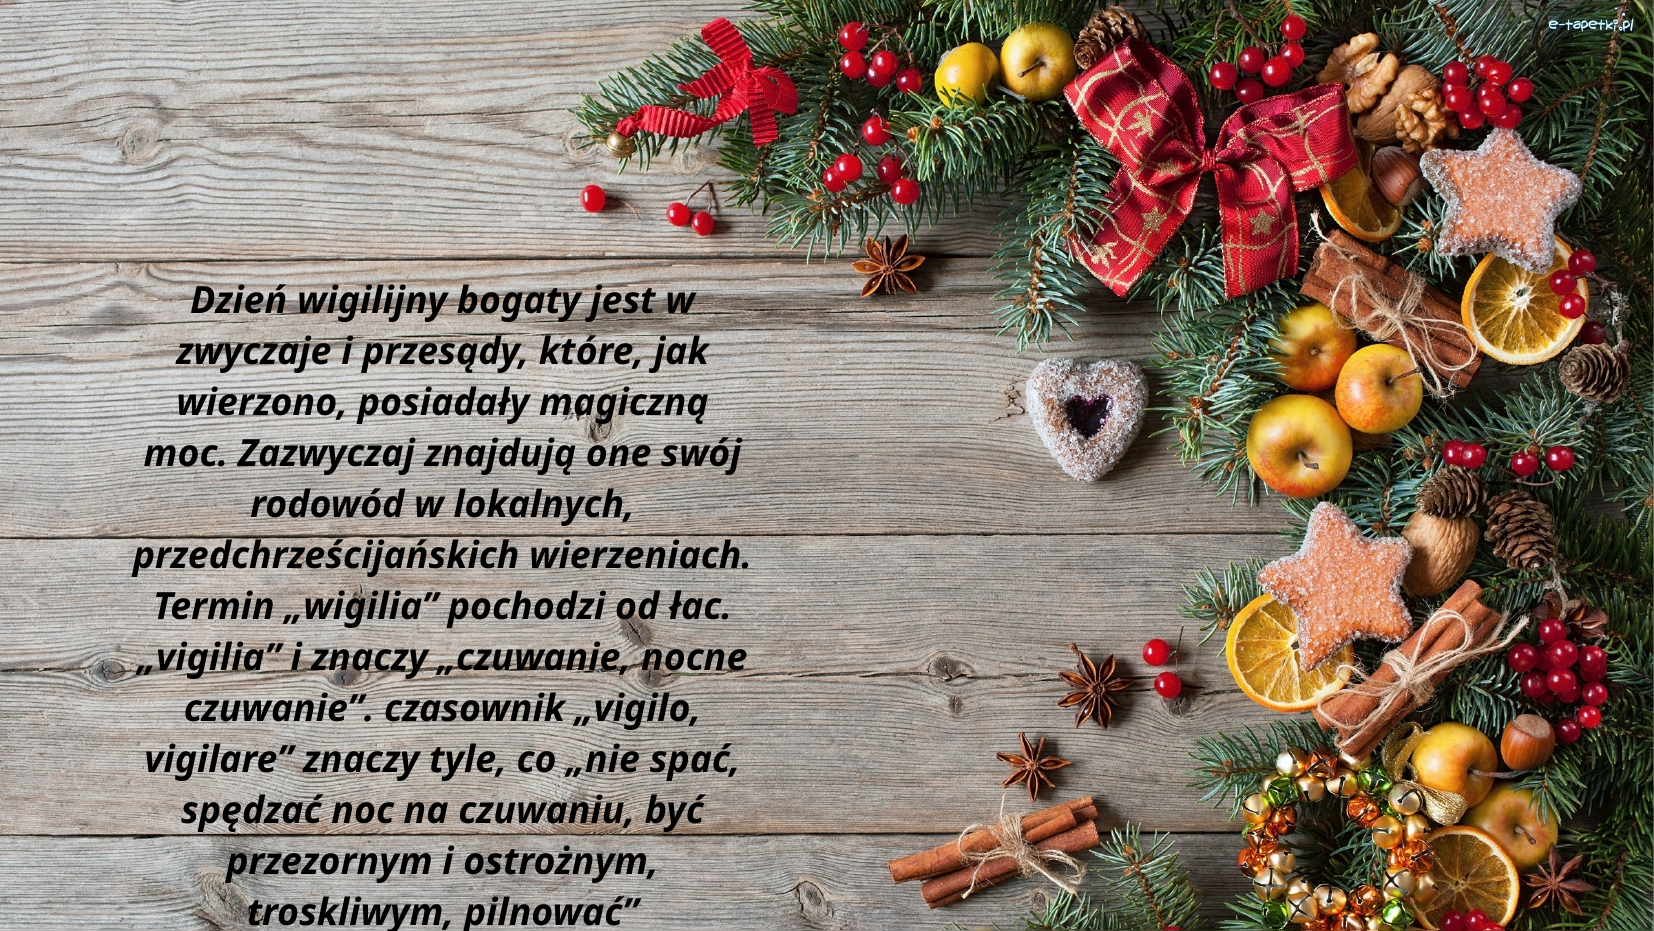

Dzień wigilijny bogaty jest w zwyczaje i przesądy, które, jak wierzono, posiadały magiczną moc. Zazwyczaj znajdują one swój rodowód w lokalnych, przedchrześcijańskich wierzeniach. Termin „wigilia” pochodzi od łac. „vigilia” i znaczy „czuwanie, nocne czuwanie”. czasownik „vigilo, vigilare” znaczy tyle, co „nie spać, spędzać noc na czuwaniu, być przezornym i ostrożnym, troskliwym, pilnować”
Dzień wigilijny bogaty jest w zwyczaje i przesądy, które, jak wierzono, posiadały magiczną moc. Zazwyczaj znajdują one swój rodowód w lokalnych, przedchrześcijańskich wierzeniach. Termin „wigilia” pochodzi od łac. „vigilia” i znaczy „czuwanie, nocne czuwanie”. czasownik „vigilo, vigilare” znaczy tyle, co „nie spać, spędzać noc na czuwaniu, być przezornym i ostrożnym, troskliwym, pilnować”.